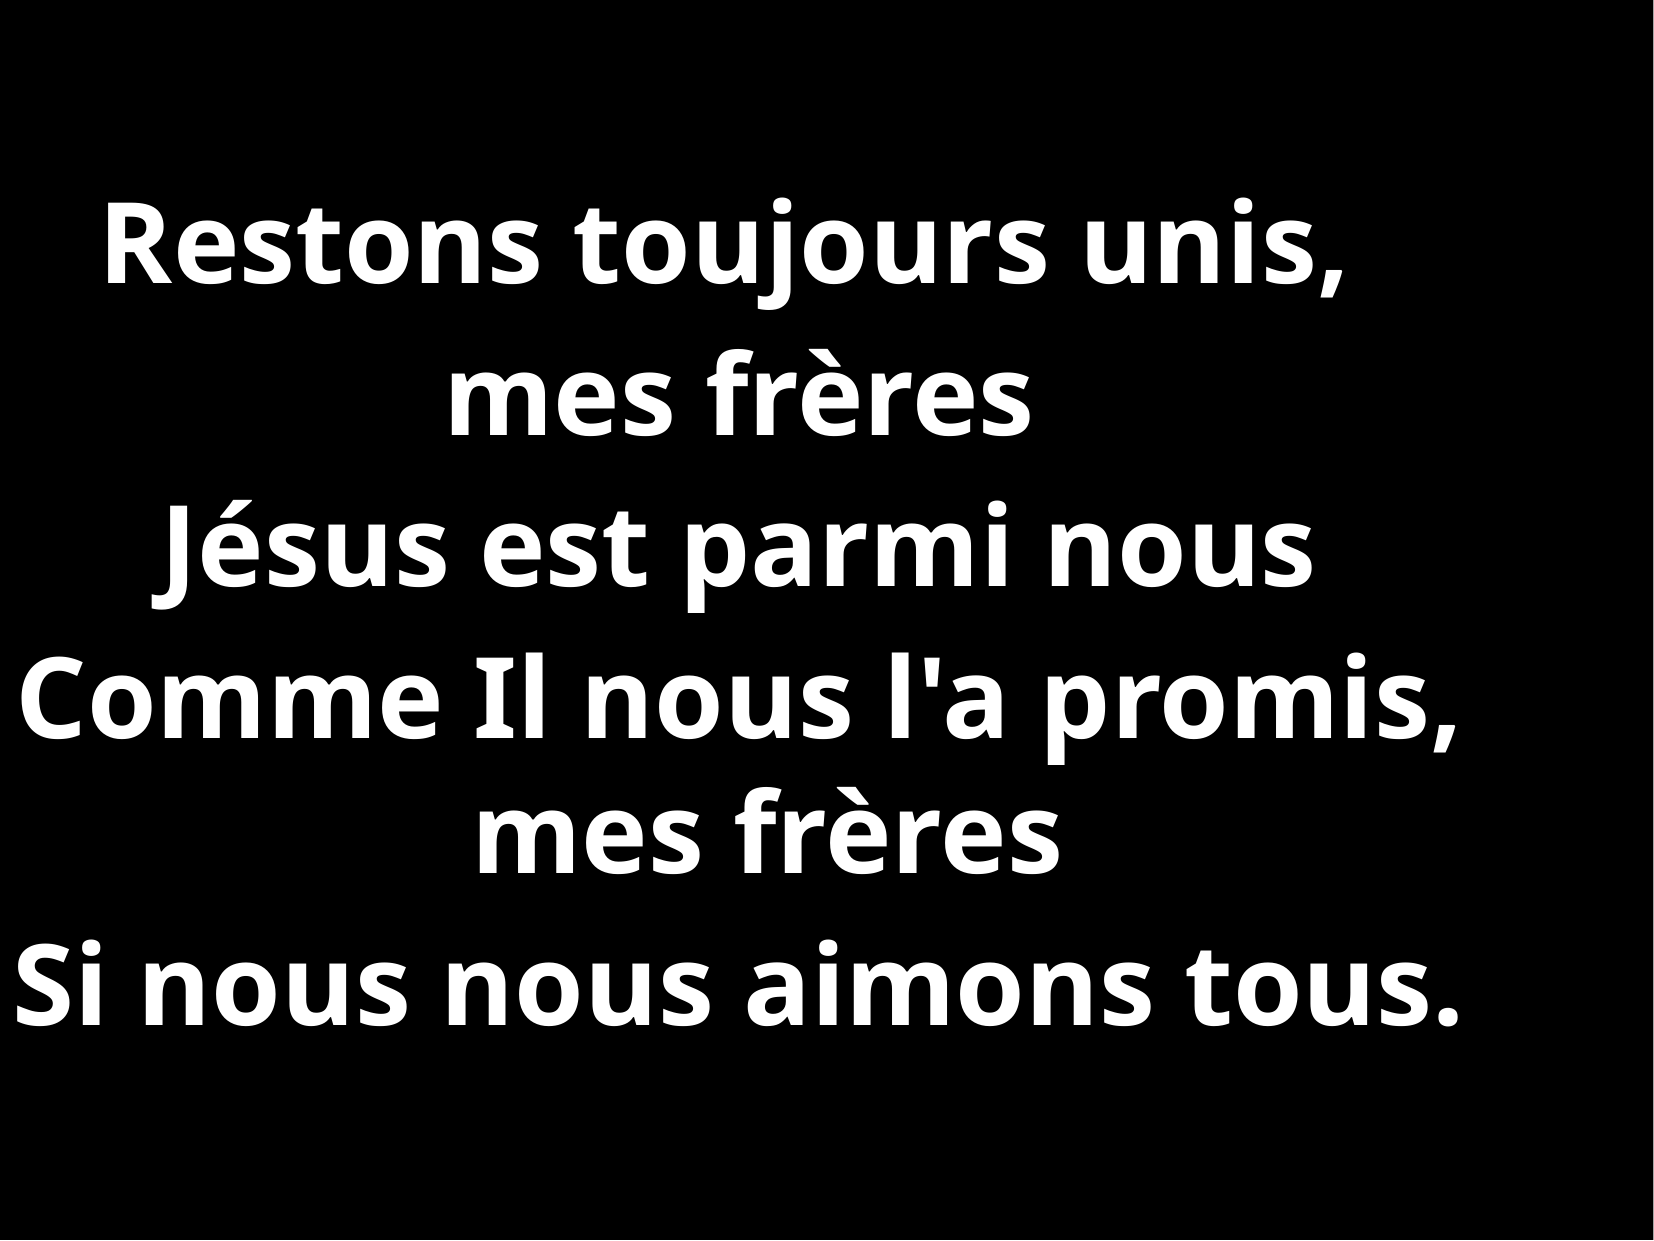

# Restons toujours unis,
mes frères
Jésus est parmi nous
Comme Il nous l'a promis, mes frères
Si nous nous aimons tous.